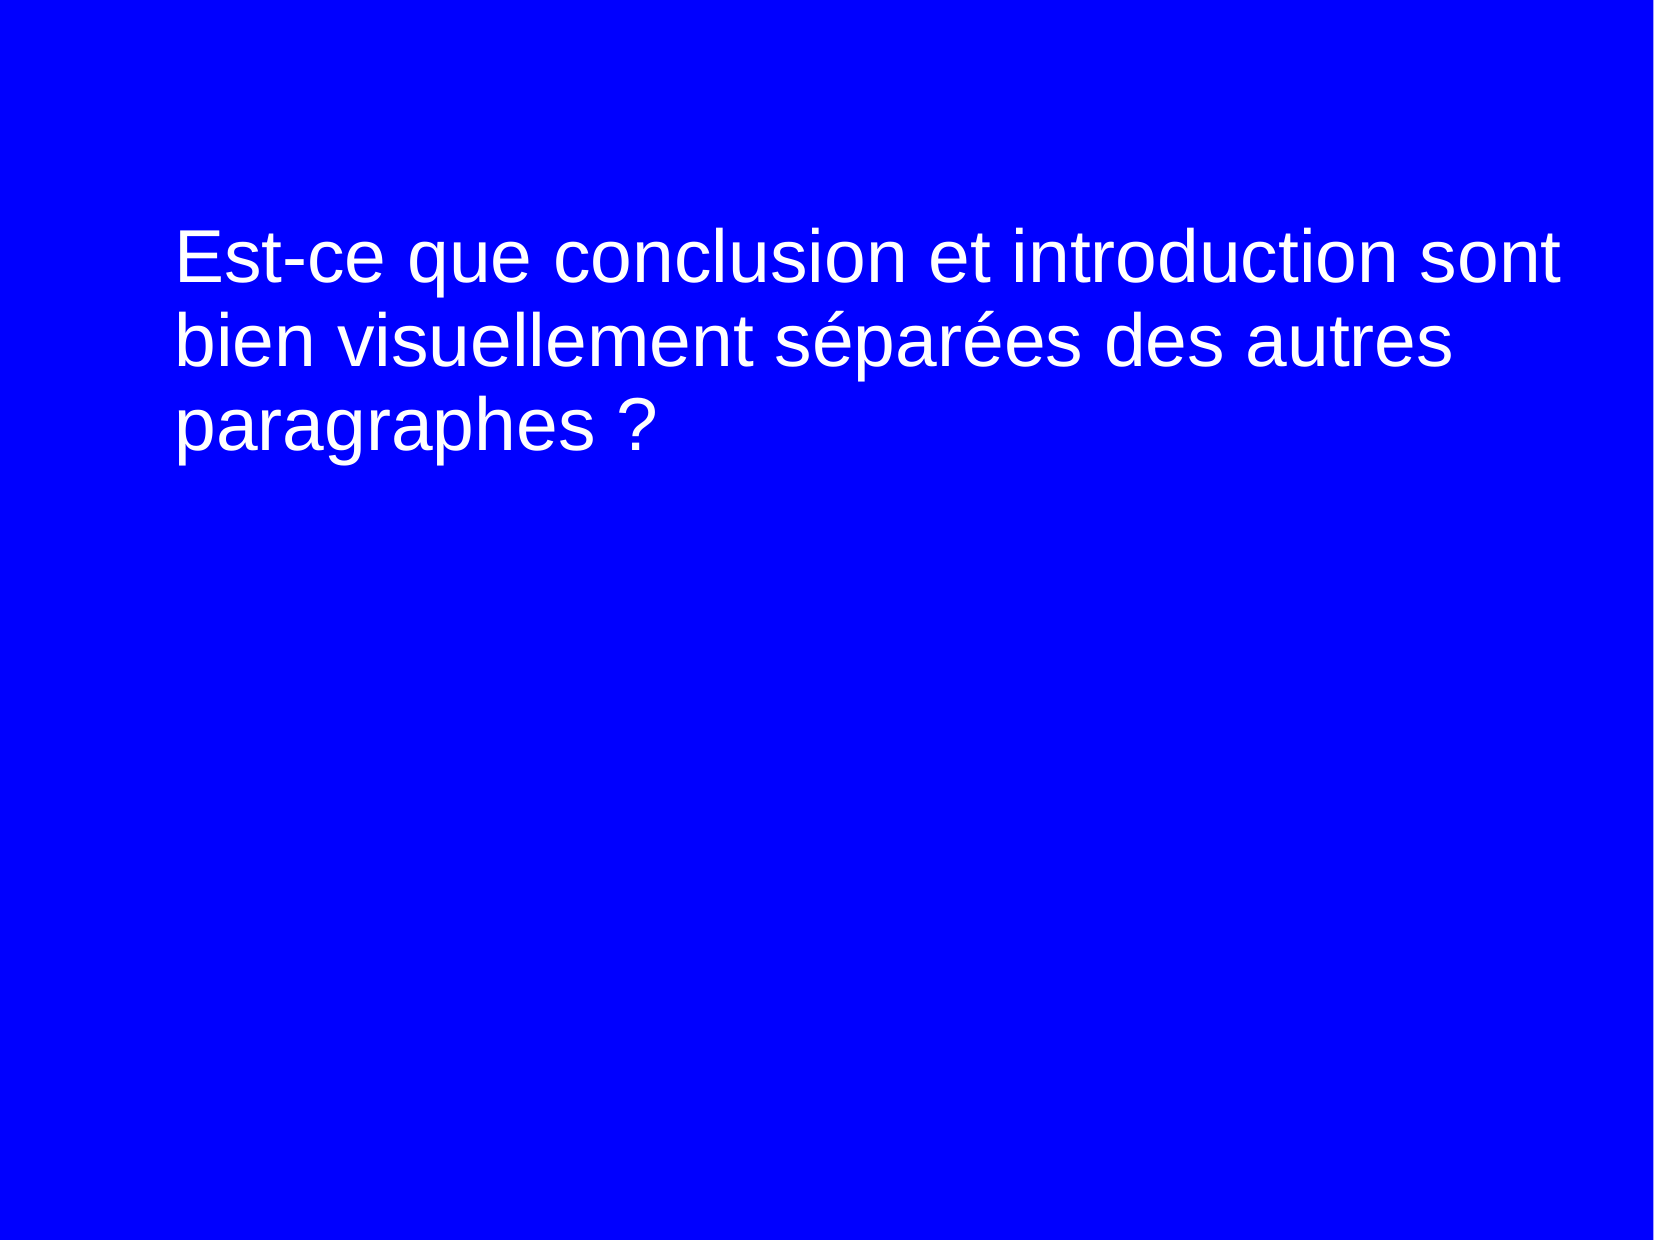

Est-ce que conclusion et introduction sont bien visuellement séparées des autres paragraphes ?